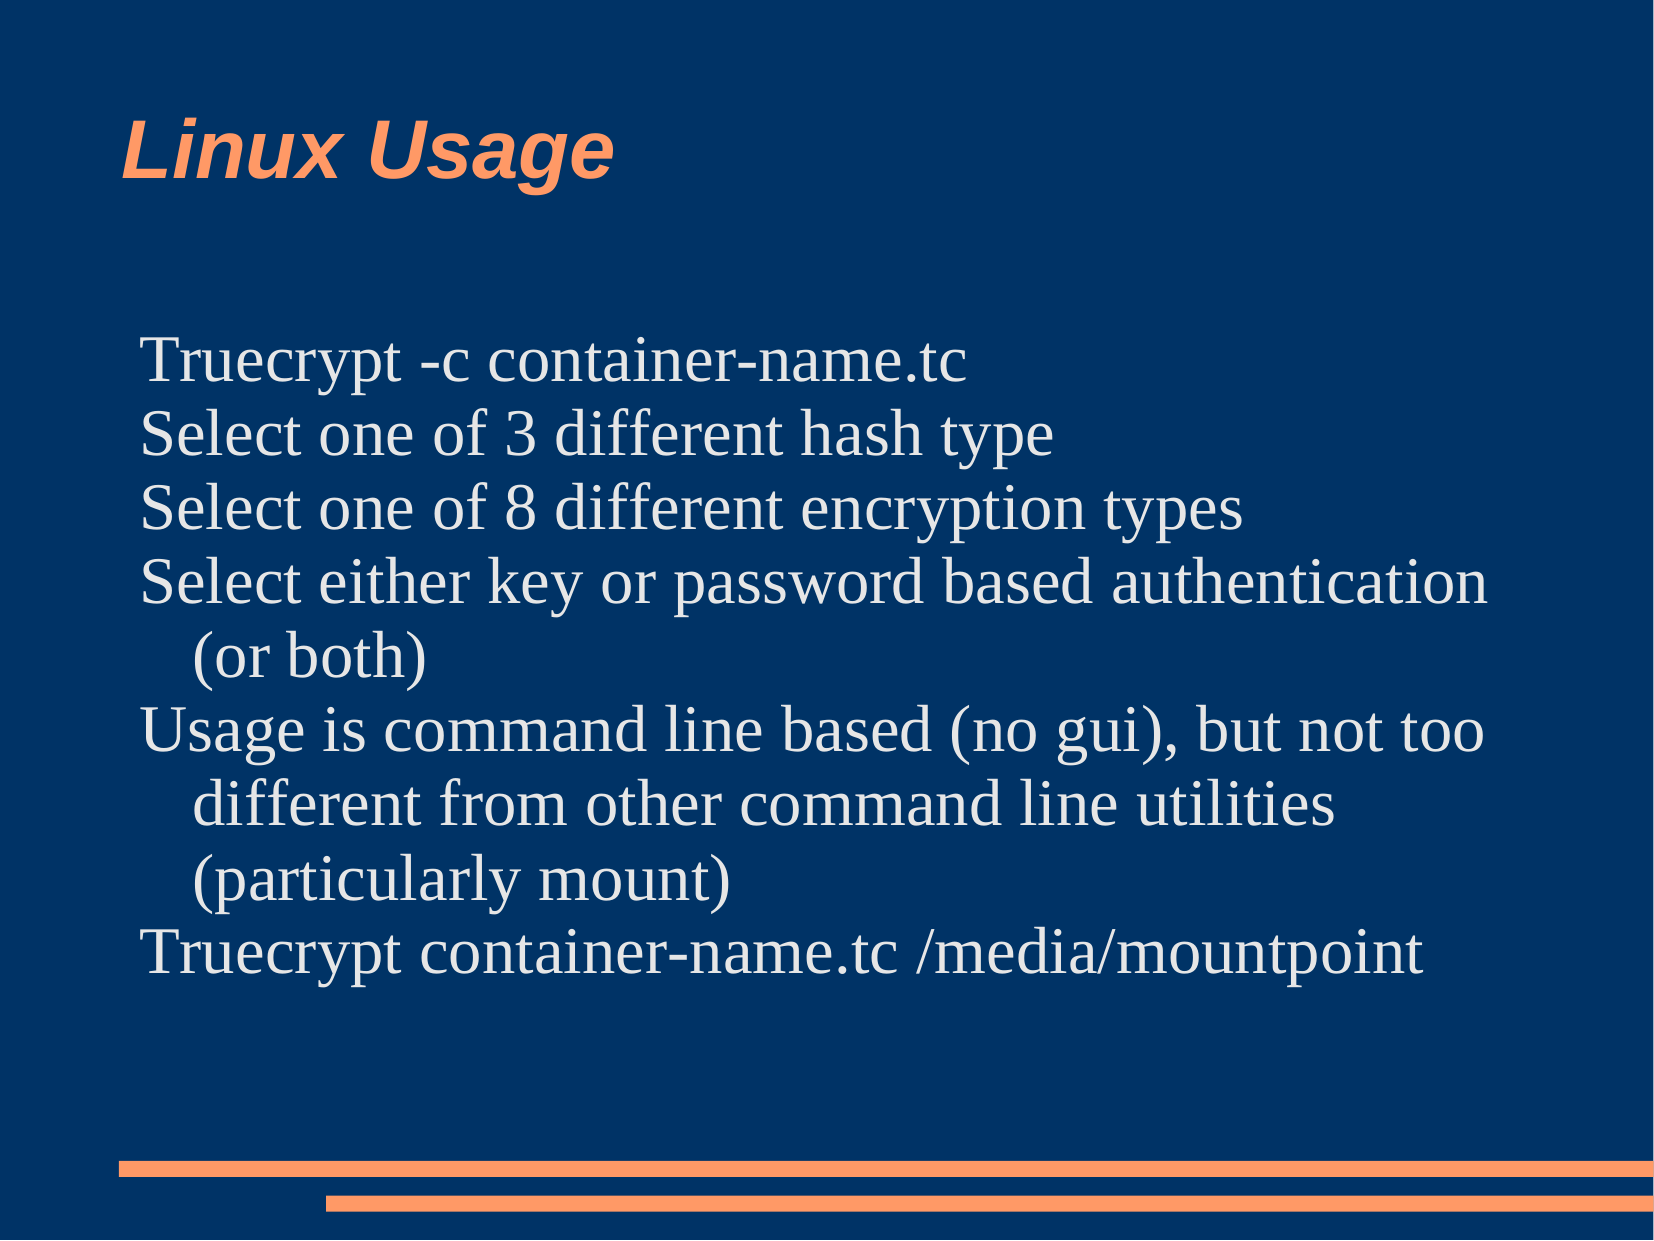

# Linux Usage
Truecrypt -c container-name.tc
Select one of 3 different hash type
Select one of 8 different encryption types
Select either key or password based authentication (or both)
Usage is command line based (no gui), but not too different from other command line utilities (particularly mount)
Truecrypt container-name.tc /media/mountpoint